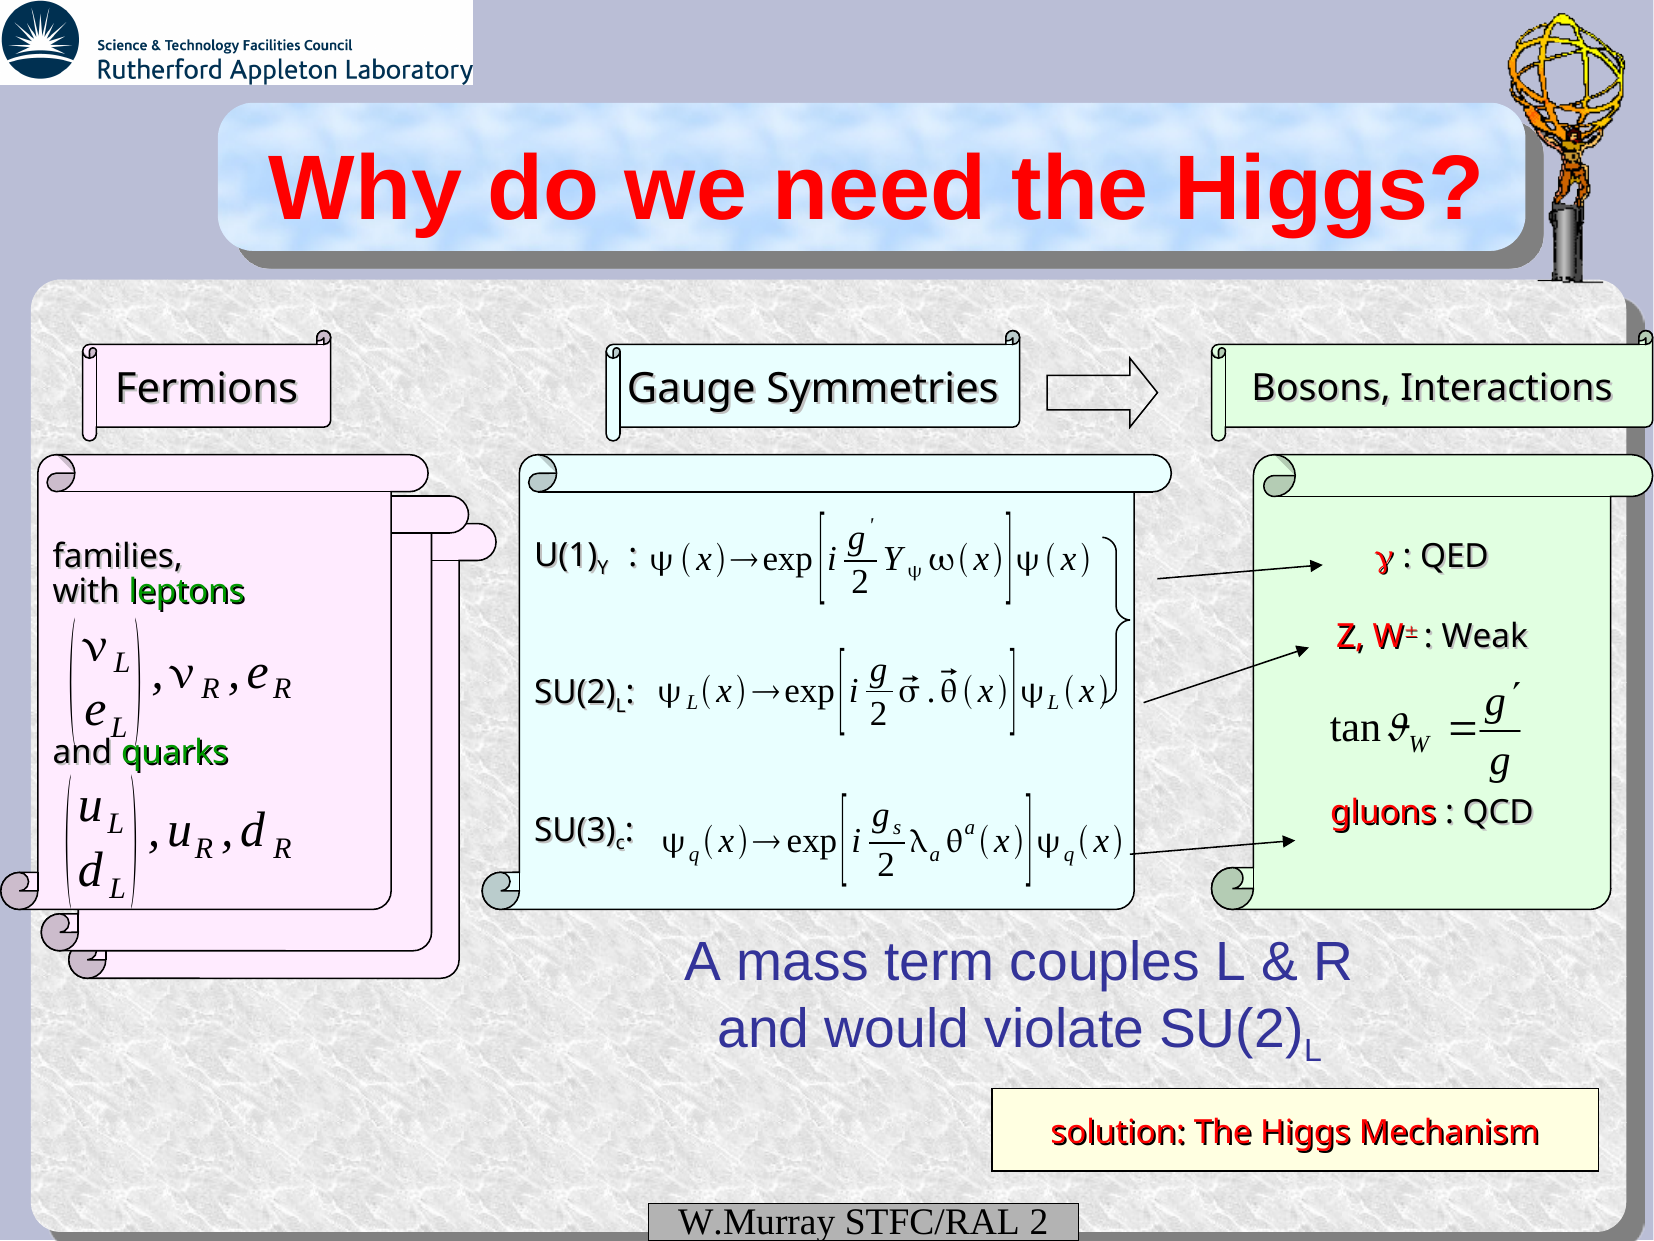

# Why do we need the Higgs?
Fermions
Gauge Symmetries
Bosons, Interactions
families,
with leptons
and quarks
U(1)Y :
SU(2)L:
SU(3)c:
 : QED
Z, W : Weak
gluons : QCD
families,
with leptons
and quarks
families,
with leptons
and quarks
A mass term couples L & R and would violate SU(2)L
solution: The Higgs Mechanism